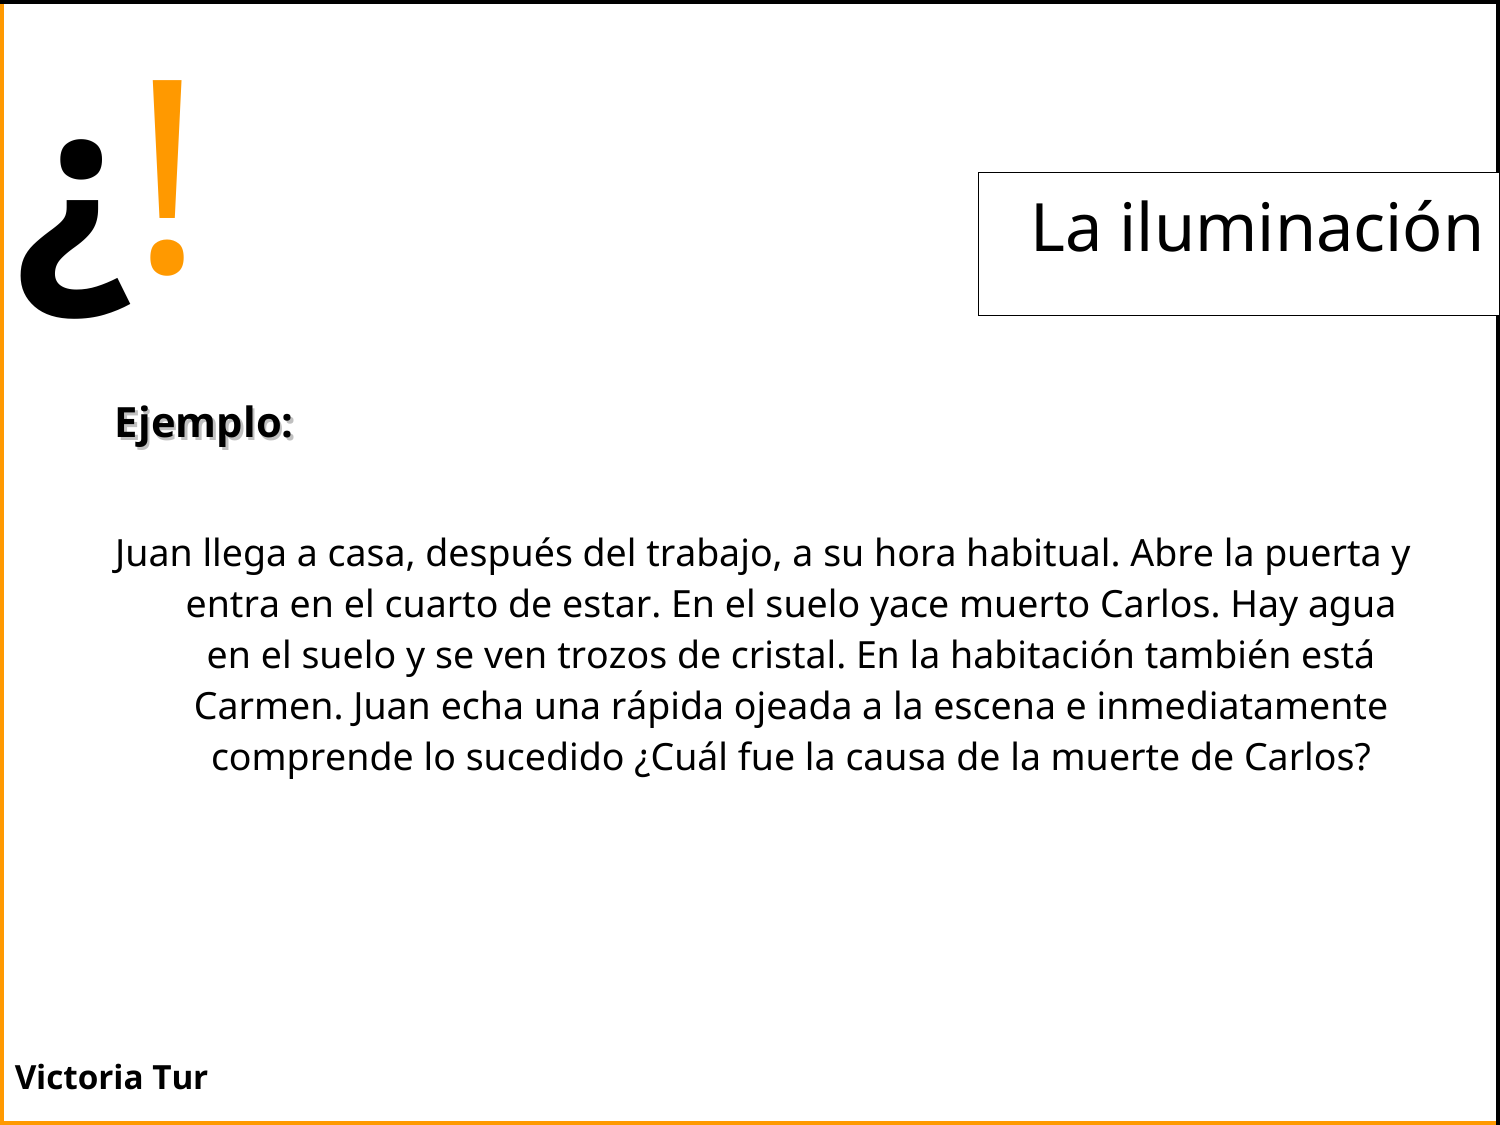

La iluminación
# Ejemplo:
Juan llega a casa, después del trabajo, a su hora habitual. Abre la puerta y entra en el cuarto de estar. En el suelo yace muerto Carlos. Hay agua en el suelo y se ven trozos de cristal. En la habitación también está Carmen. Juan echa una rápida ojeada a la escena e inmediatamente comprende lo sucedido ¿Cuál fue la causa de la muerte de Carlos?